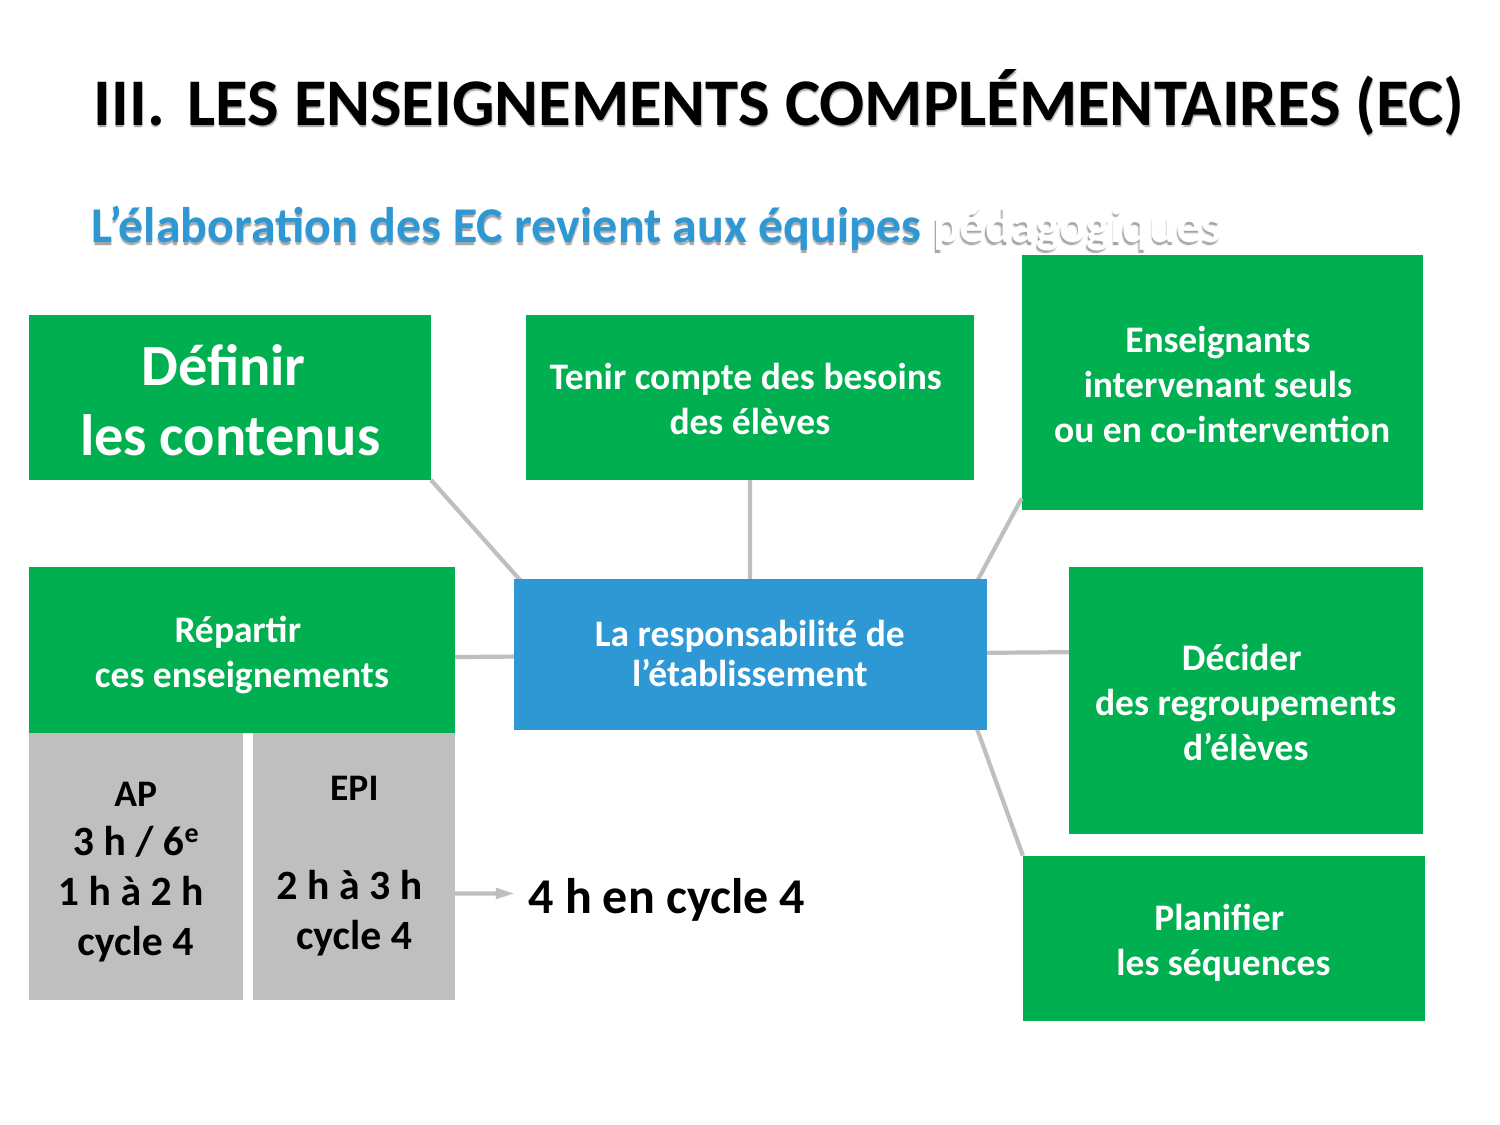

# LES ENSEIGNEMENTS COMPLÉMENTAIRES (EC)
L’élaboration des EC revient aux équipes pédagogiques
Enseignants 
intervenant seuls
ou en co-intervention
Définir
les contenus
Tenir compte des besoins
des élèves
Répartir
ces enseignements
Décider
des regroupements
d’élèves
La responsabilité de l’établissement
EPI
2 h à 3 h cycle 4
AP
3 h / 6e
1 h à 2 h cycle 4
4 h en cycle 4
Planifier
les séquences